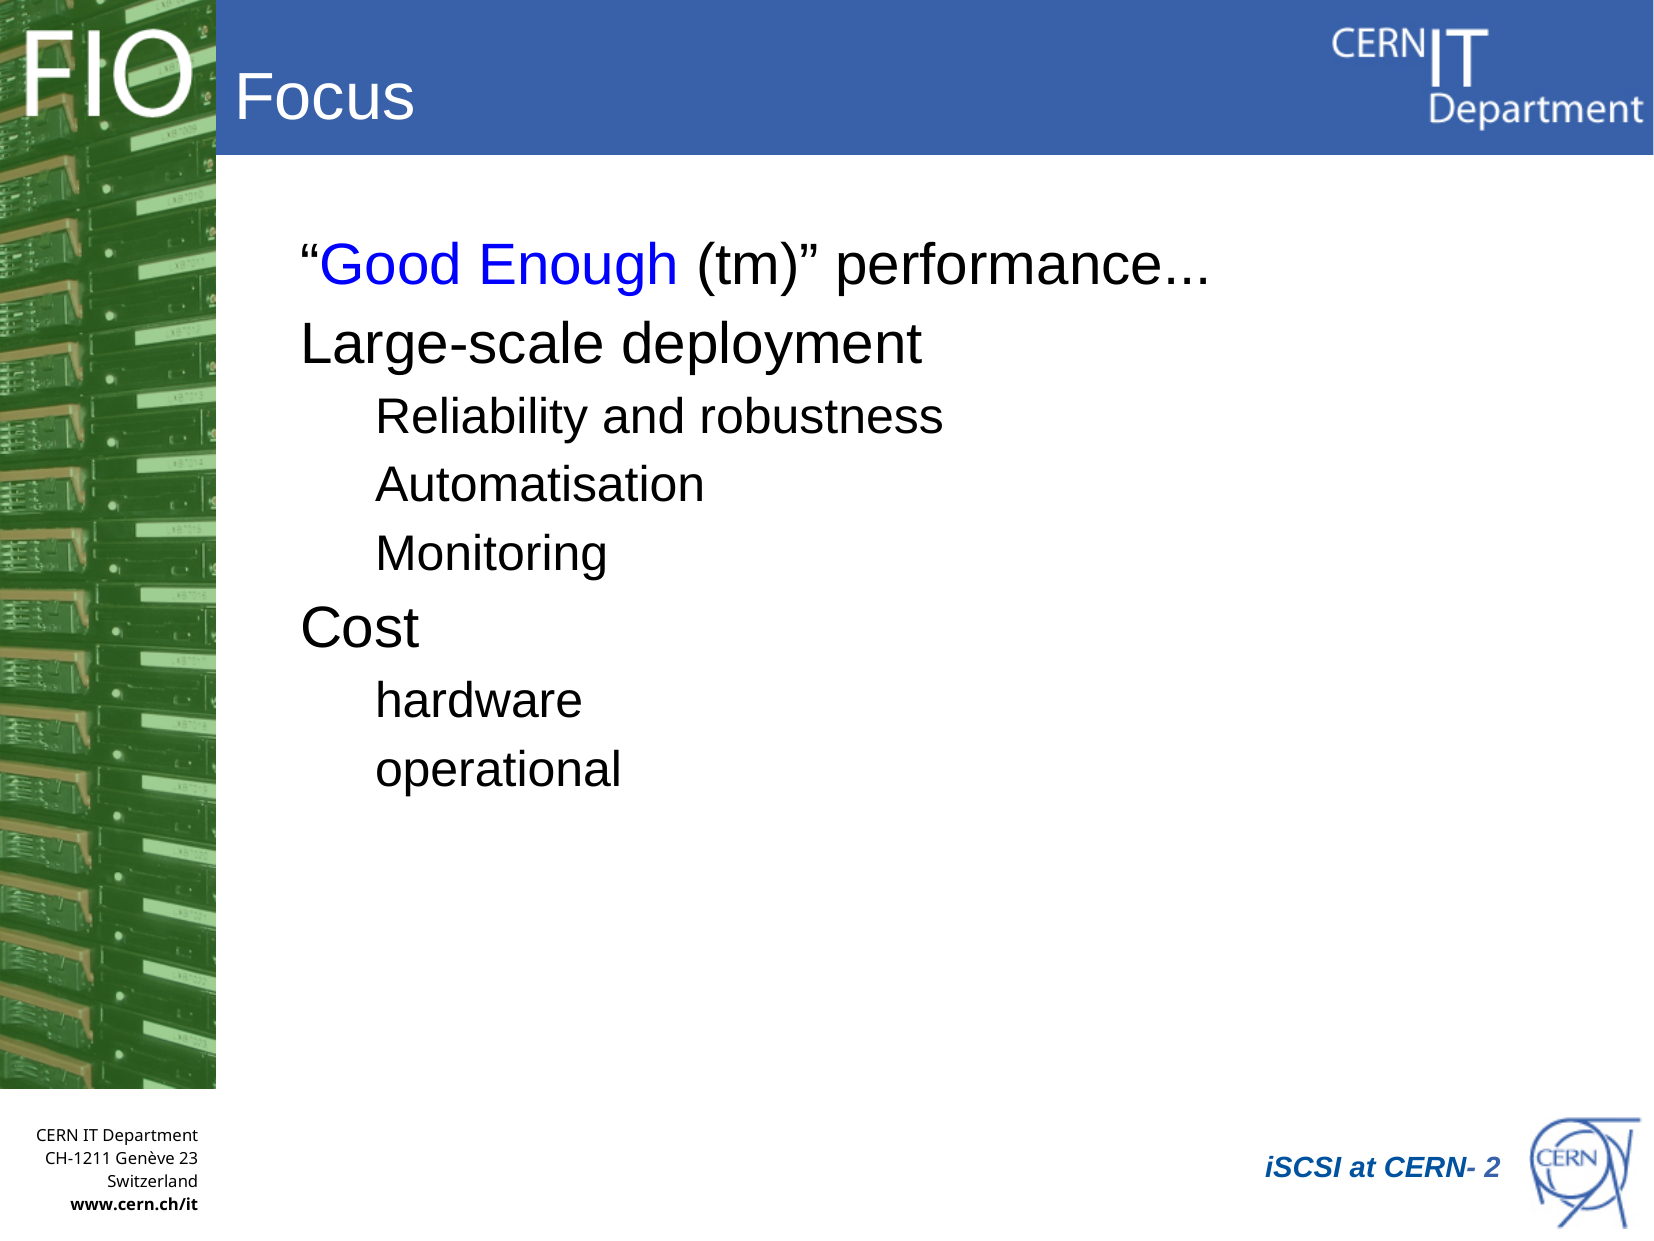

# Focus
“Good Enough (tm)” performance...
Large-scale deployment
Reliability and robustness
Automatisation
Monitoring
Cost
hardware
operational